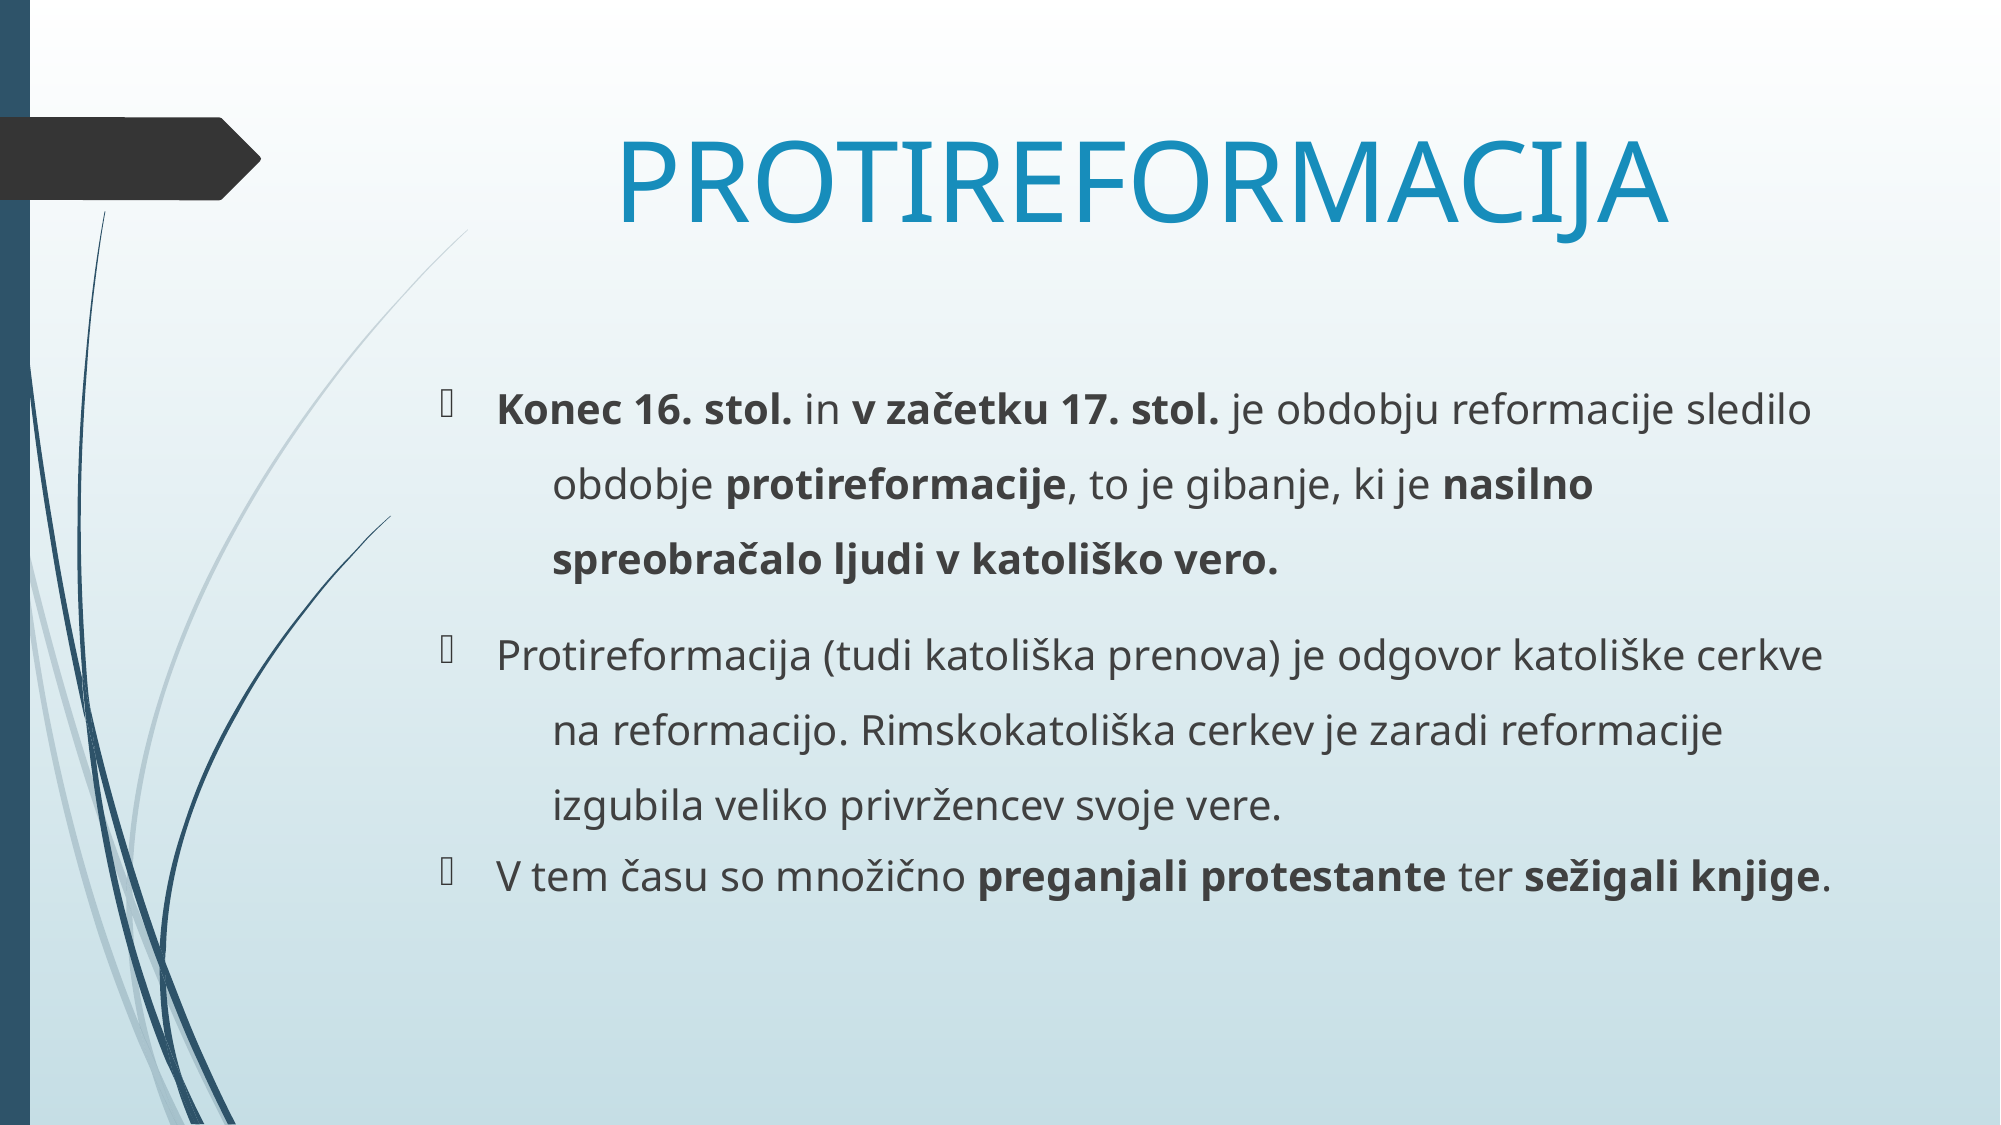

# PROTIREFORMACIJA
Konec 16. stol. in v začetku 17. stol. je obdobju reformacije sledilo obdobje protireformacije, to je gibanje, ki je nasilno spreobračalo ljudi v katoliško vero.
Protireformacija (tudi katoliška prenova) je odgovor katoliške cerkve na reformacijo. Rimskokatoliška cerkev je zaradi reformacije izgubila veliko privržencev svoje vere.
V tem času so množično preganjali protestante ter sežigali knjige.